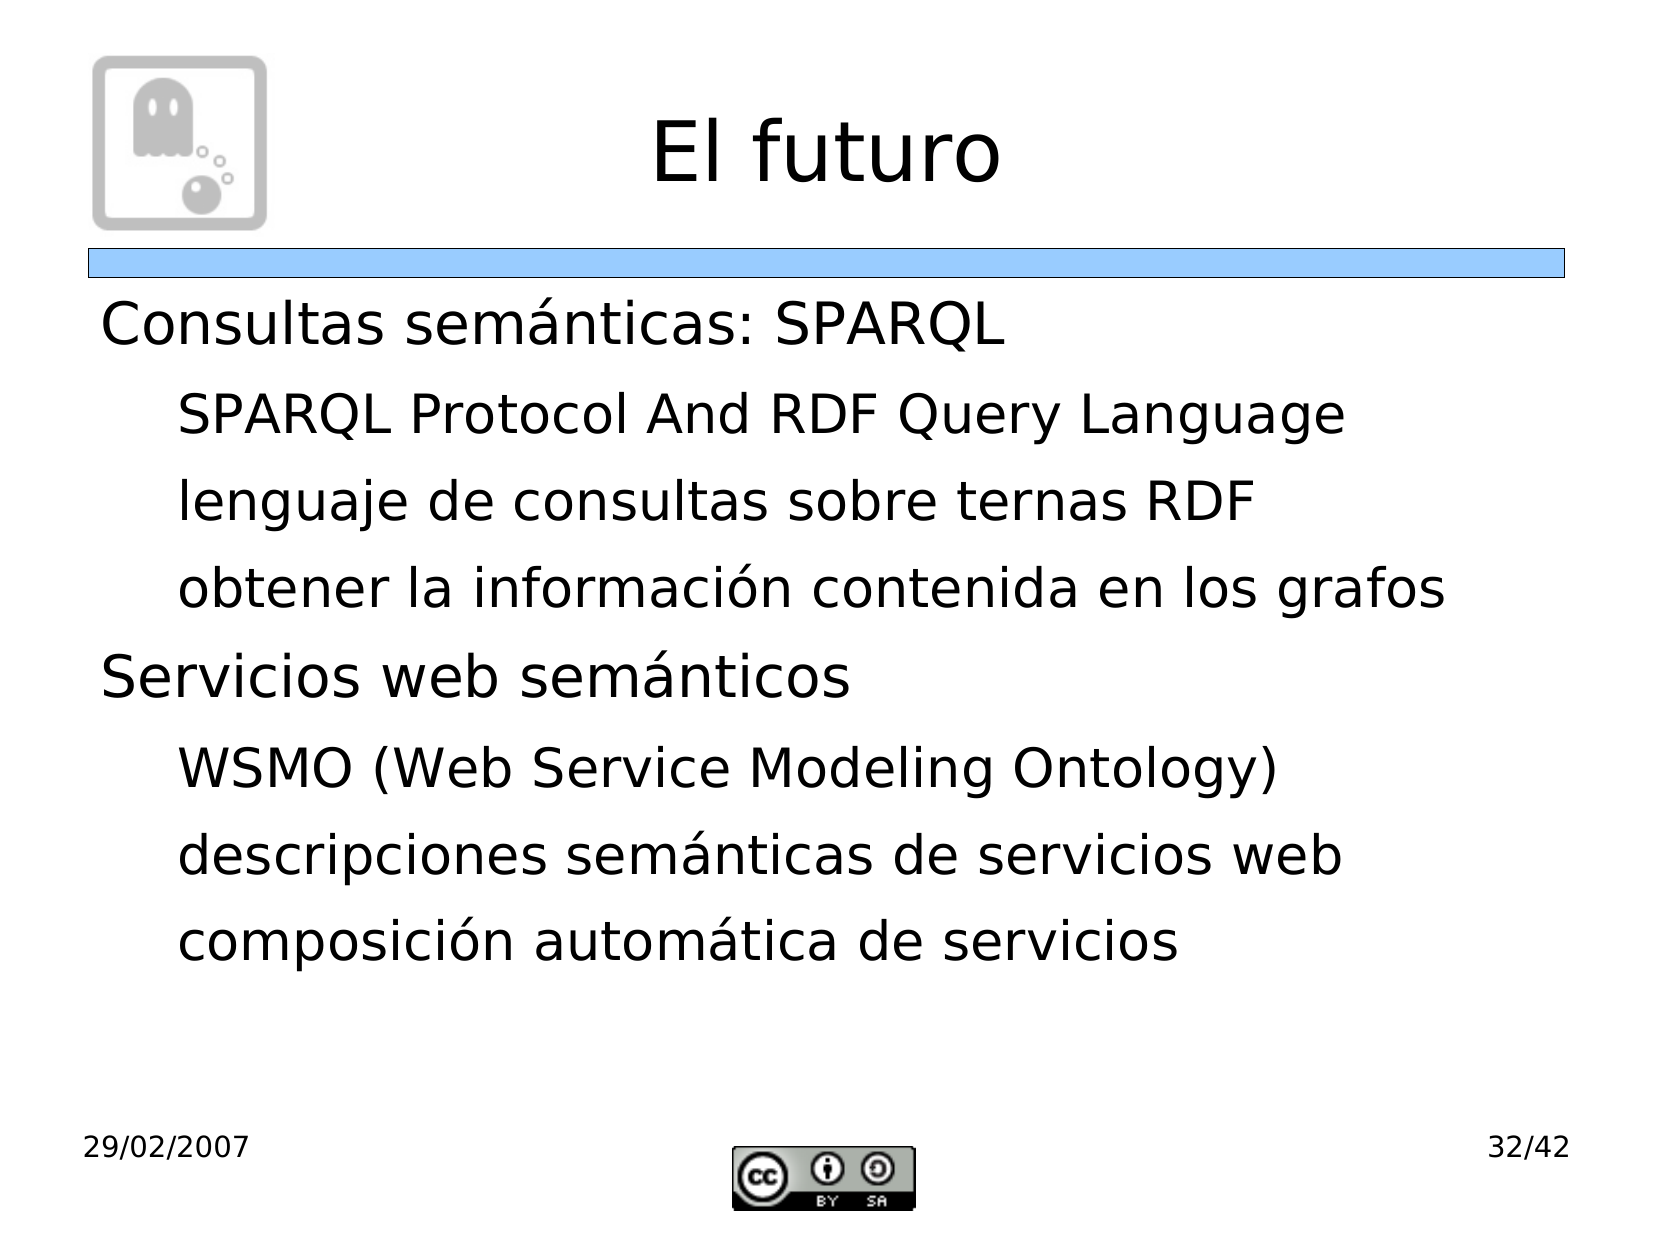

# El futuro
Consultas semánticas: SPARQL
SPARQL Protocol And RDF Query Language
lenguaje de consultas sobre ternas RDF
obtener la información contenida en los grafos
Servicios web semánticos
WSMO (Web Service Modeling Ontology)
descripciones semánticas de servicios web
composición automática de servicios